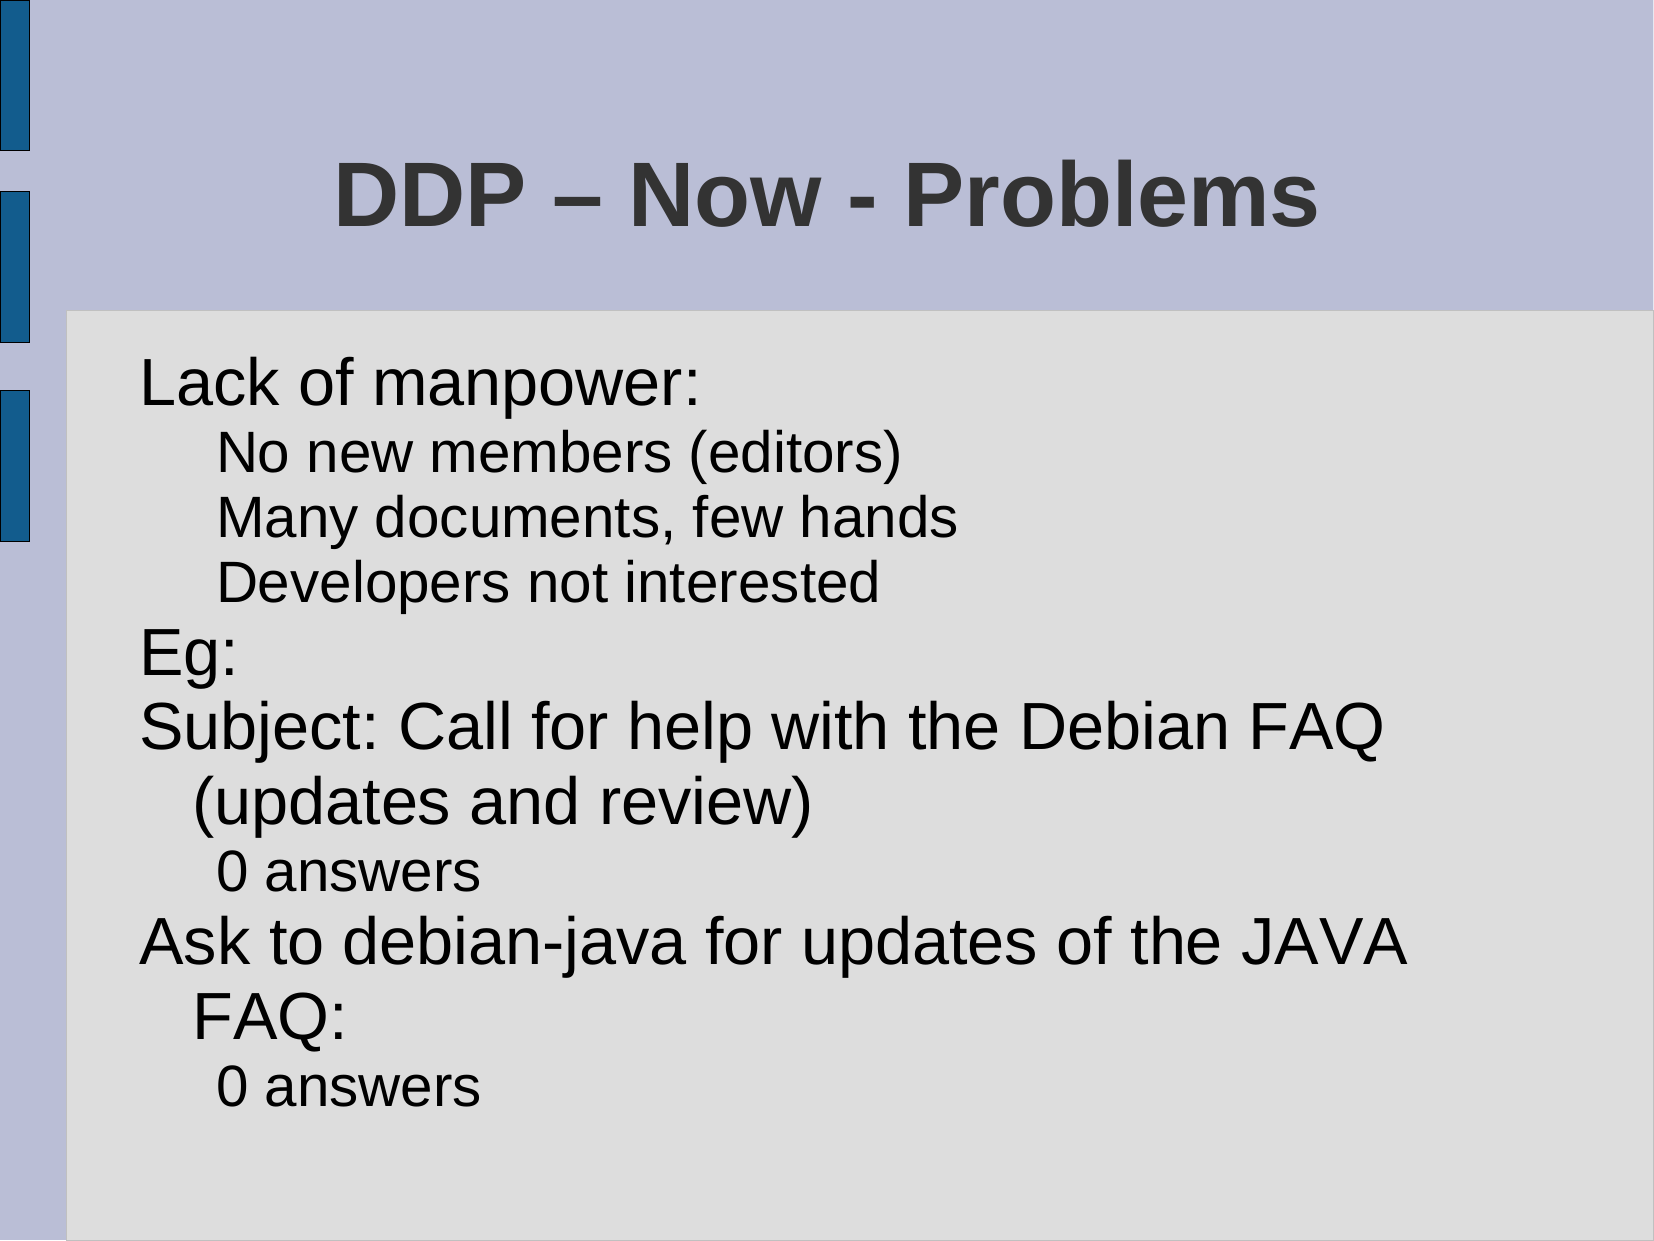

# DDP – Now - Problems
Lack of manpower:
No new members (editors)
Many documents, few hands
Developers not interested
Eg:
Subject: Call for help with the Debian FAQ (updates and review)
0 answers
Ask to debian-java for updates of the JAVA FAQ:
0 answers